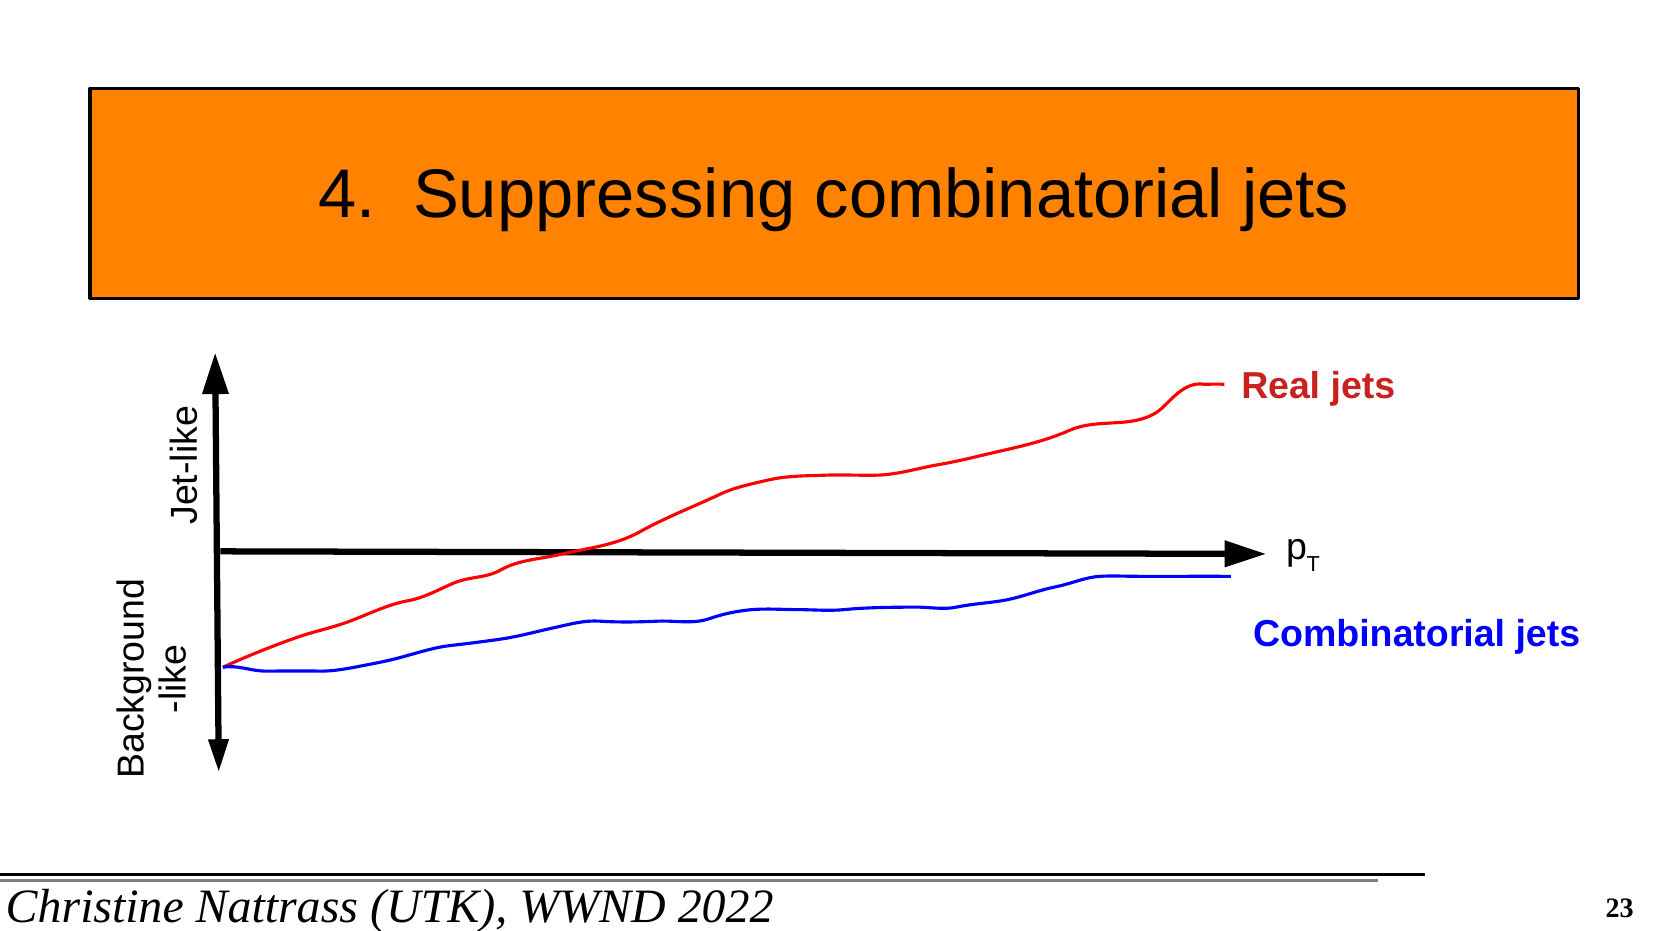

# 4. Suppressing combinatorial jets
Real jets
Jet-like
pT
Combinatorial jets
Background-like